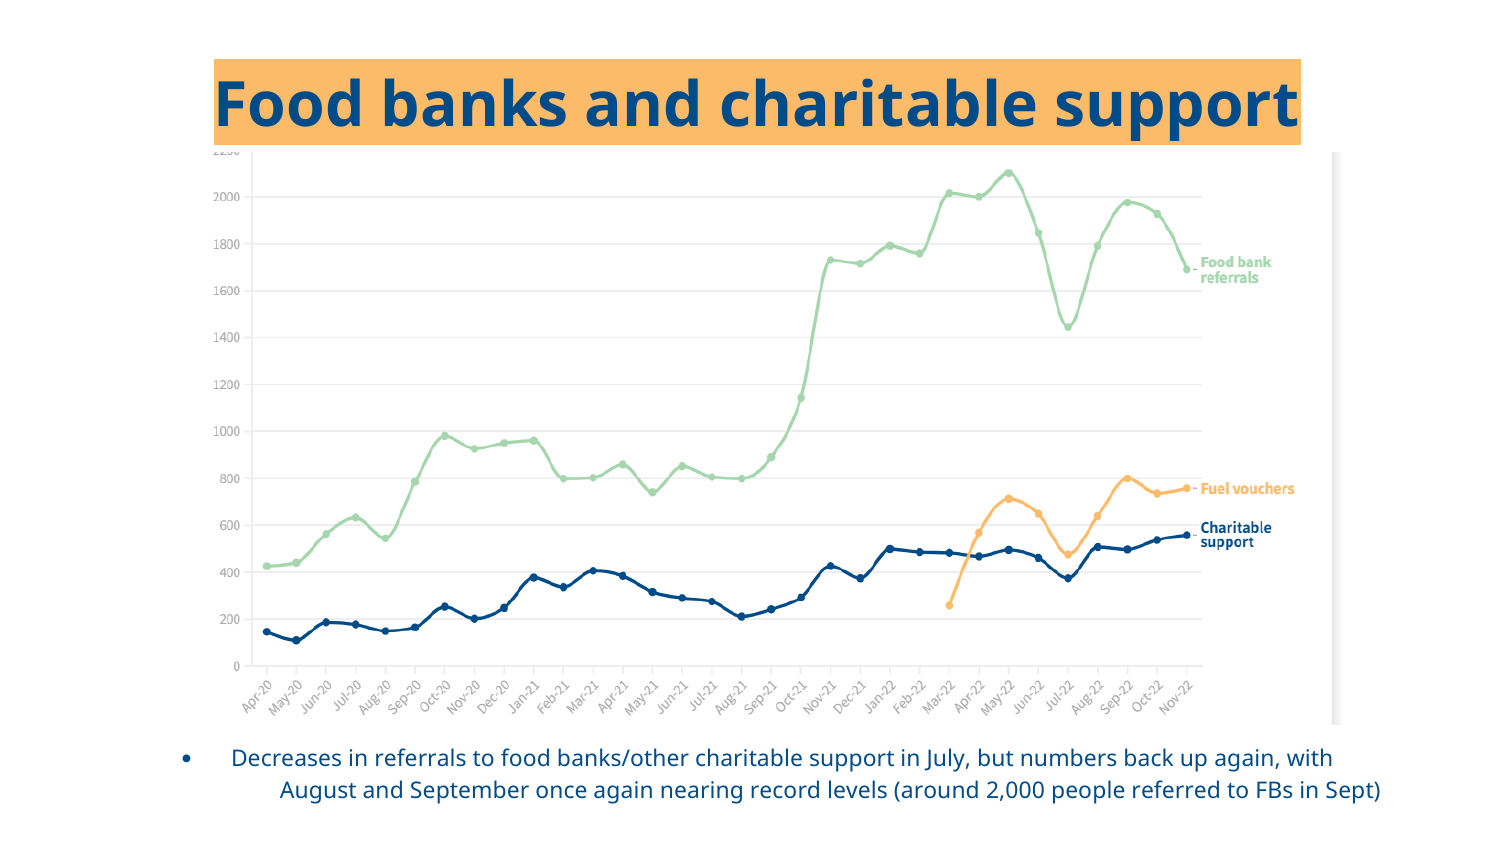

# Food banks and charitable support
Decreases in referrals to food banks/other charitable support in July, but numbers back up again, with August and September once again nearing record levels (around 2,000 people referred to FBs in Sept)